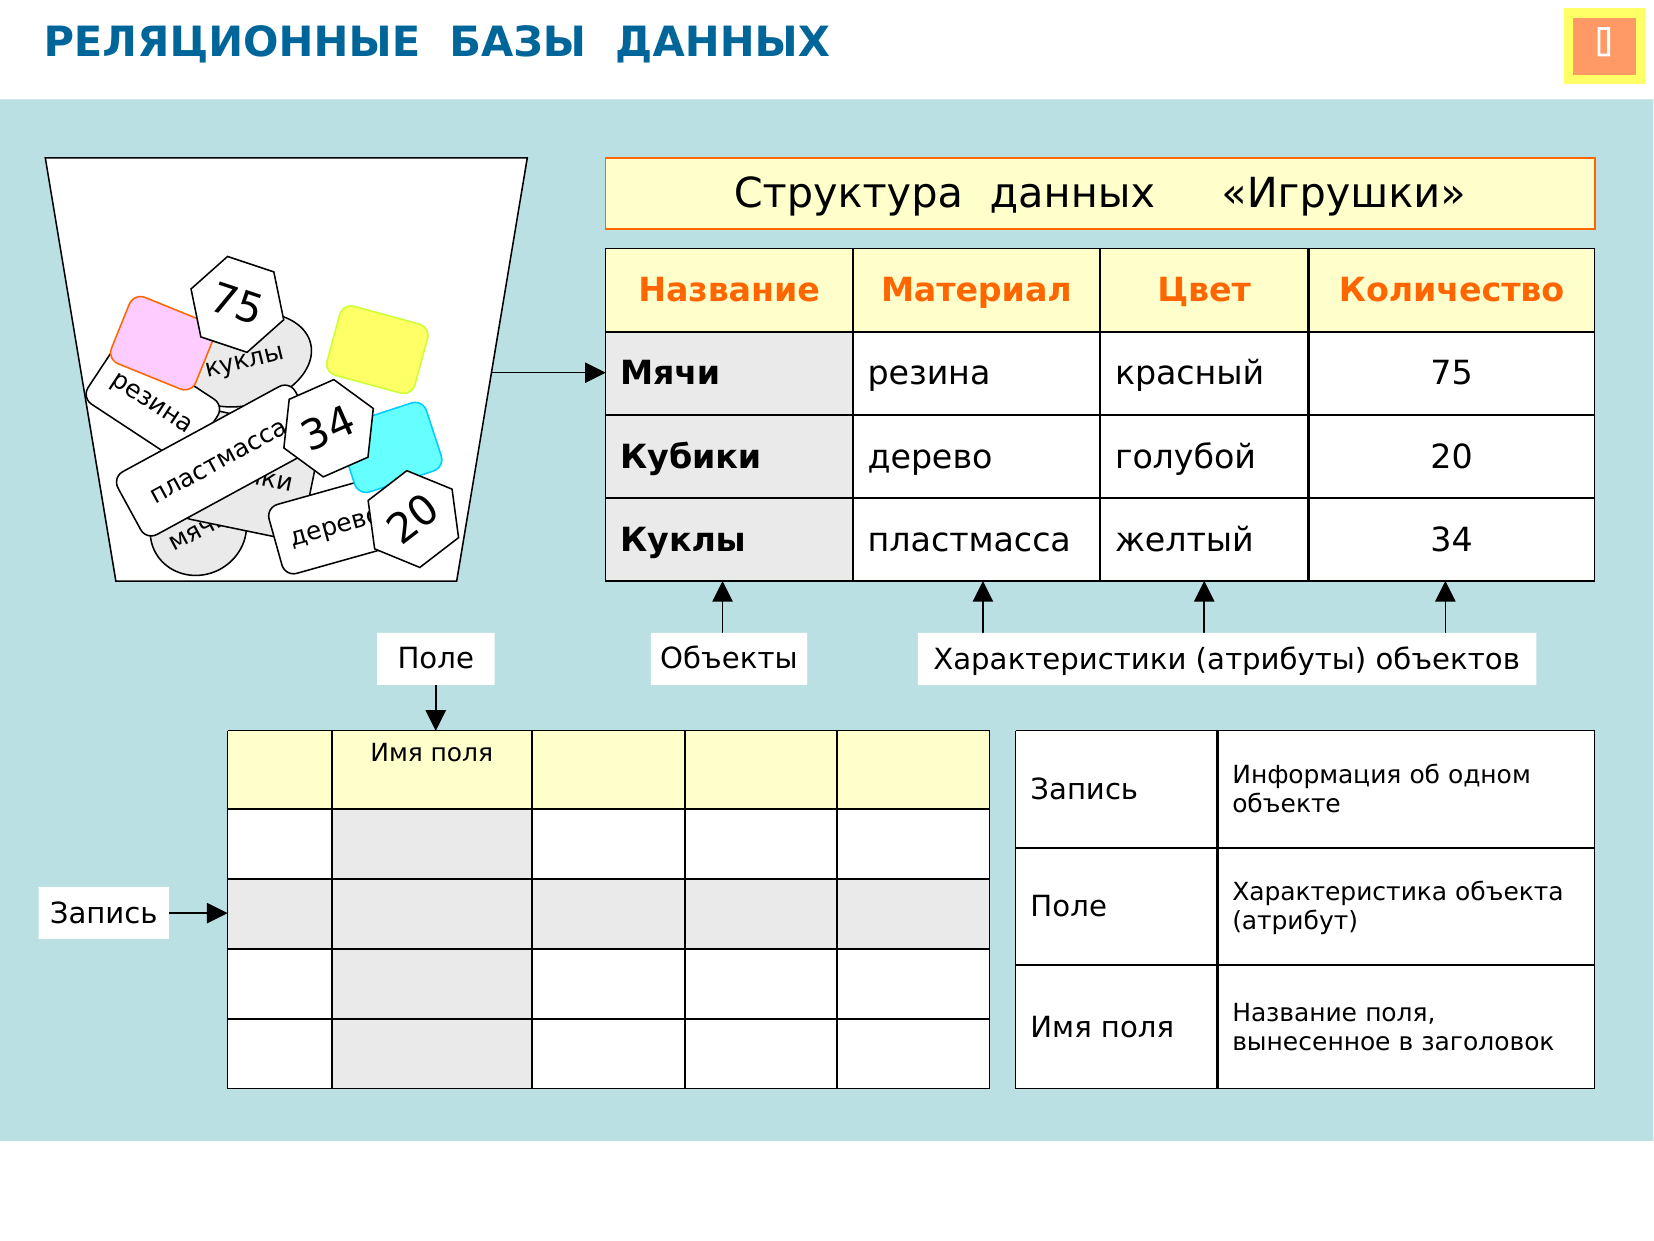

РЕЛЯЦИОННЫЕ БАЗЫ ДАННЫХ

Структура данных «Игрушки»
Название
Материал
Цвет
Количество
Мячи
резина
красный
75
Кубики
дерево
голубой
20
Куклы
пластмасса
желтый
34
75
куклы
резина
34
кубики
пластмасса
20
мячи
дерево
Поле
Объекты
Характеристики (атрибуты) объектов
Имя поля
Запись
Информация об одном объекте
Поле
Характеристика объекта (атрибут)
Имя поля
Название поля, вынесенное в заголовок
Запись